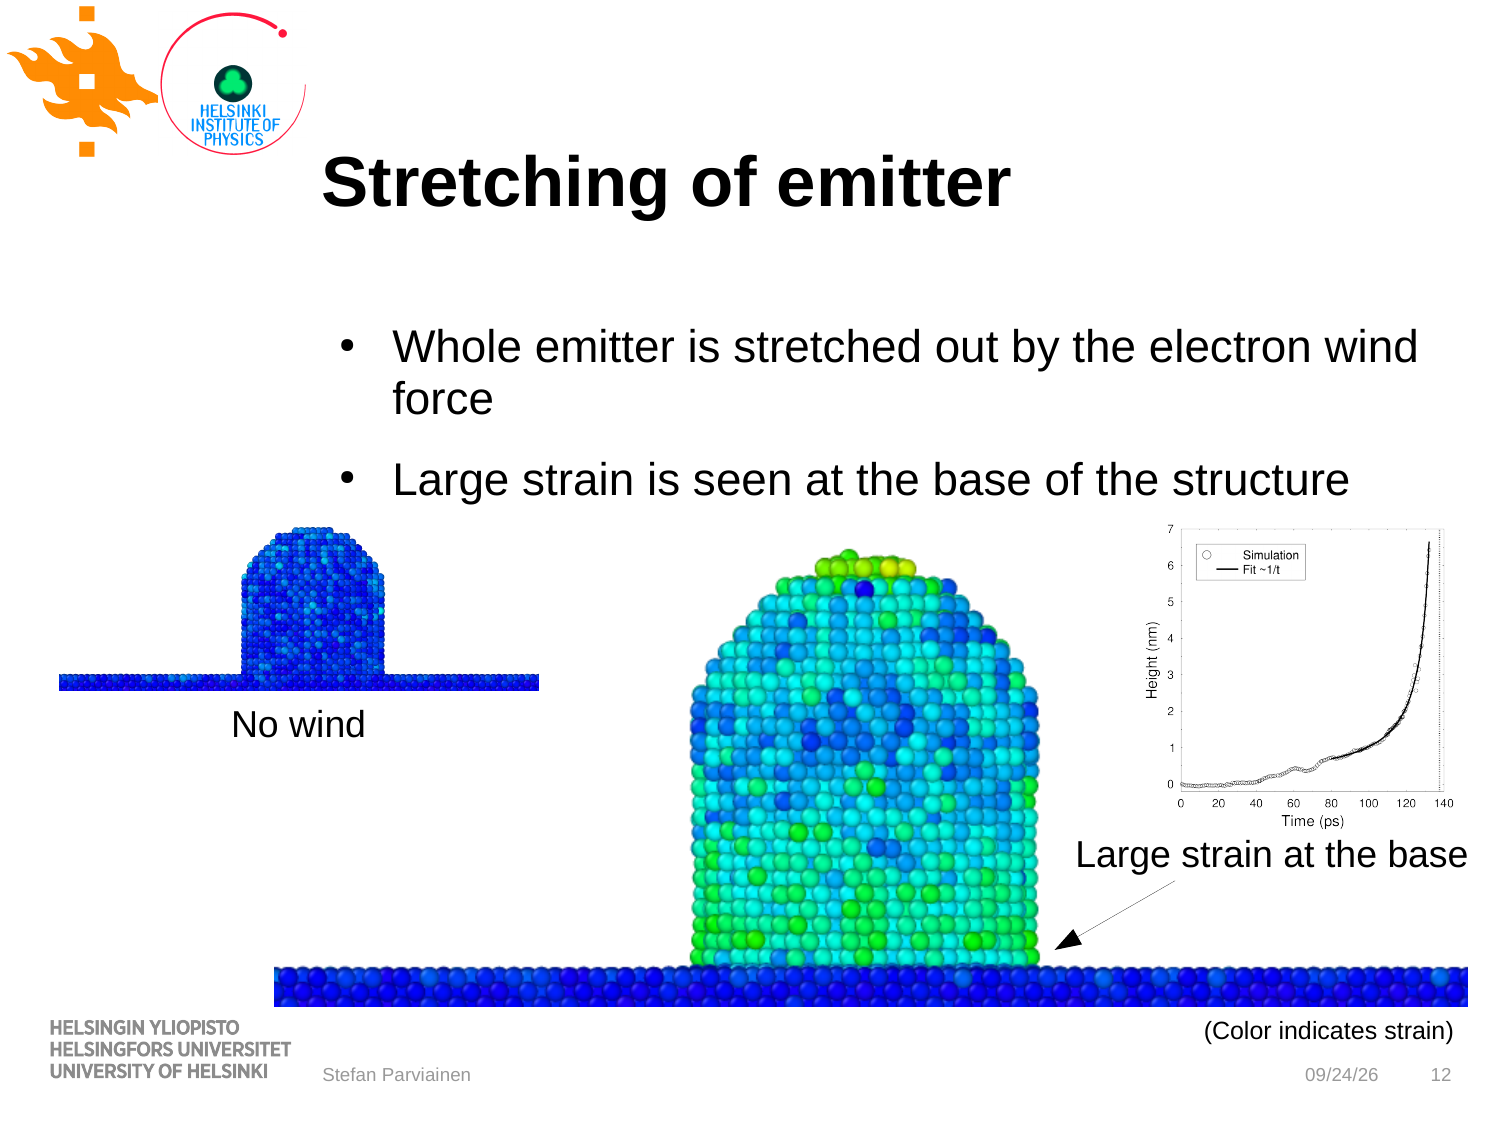

# Stretching of emitter
Whole emitter is stretched out by the electron wind force
Large strain is seen at the base of the structure
No wind
Large strain at the base
(Color indicates strain)
Stefan Parviainen
12